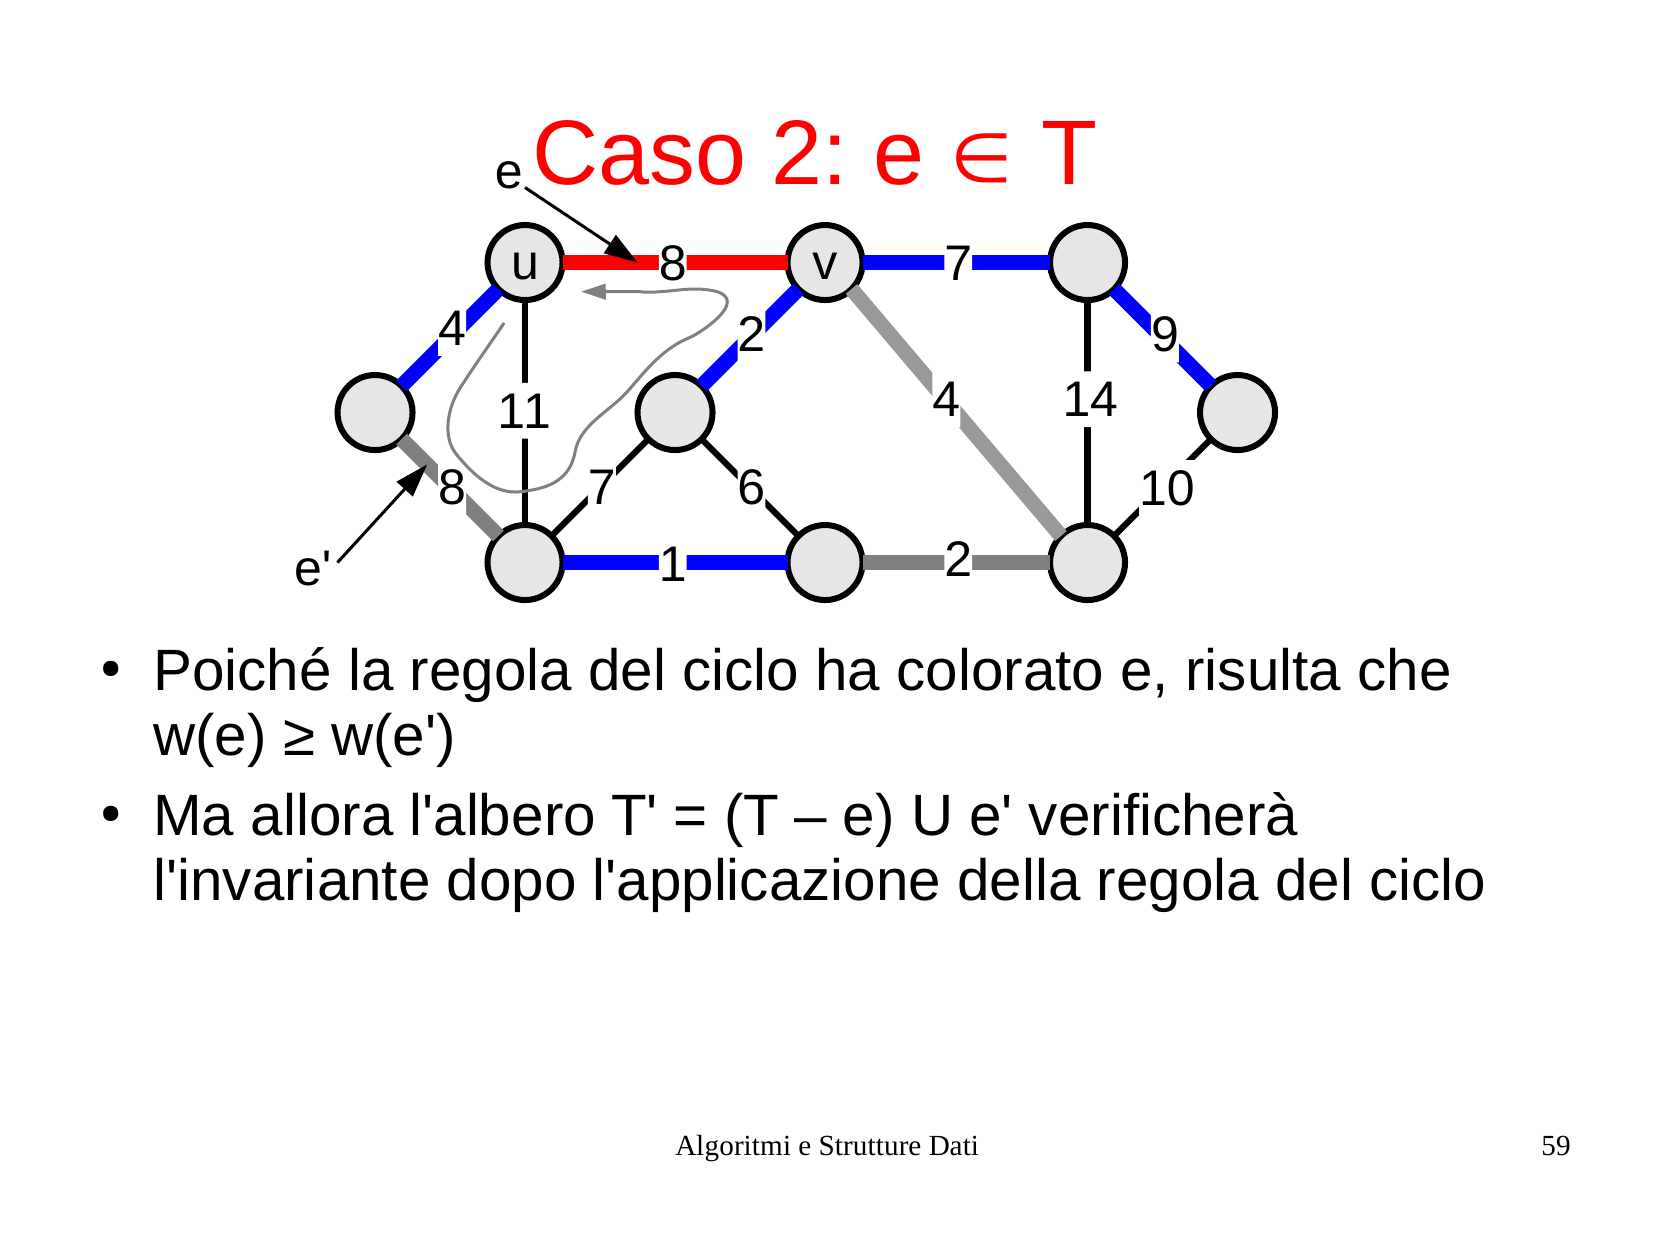

# Caso 2: e  T
e
u
v
8
7
4
2
9
4
14
11
8
7
6
10
2
1
e'
Poiché la regola del ciclo ha colorato e, risulta che w(e) ≥ w(e')
Ma allora l'albero T' = (T – e) U e' verificherà l'invariante dopo l'applicazione della regola del ciclo
Algoritmi e Strutture Dati
59